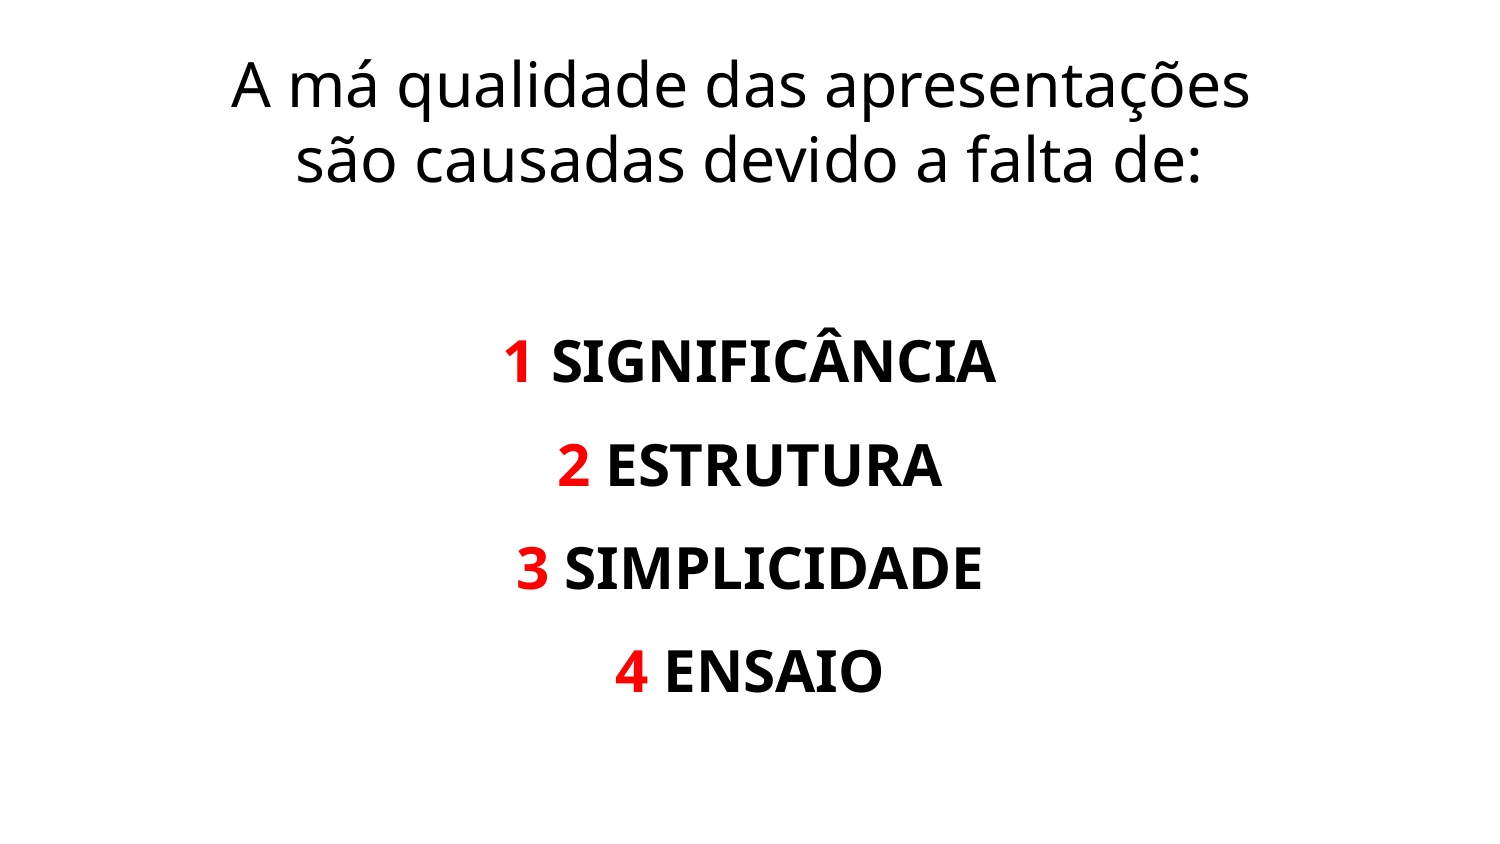

A má qualidade das apresentações
são causadas devido a falta de:
# 1 SIGNIFICÂNCIA
2 ESTRUTURA
3 SIMPLICIDADE
4 ENSAIO